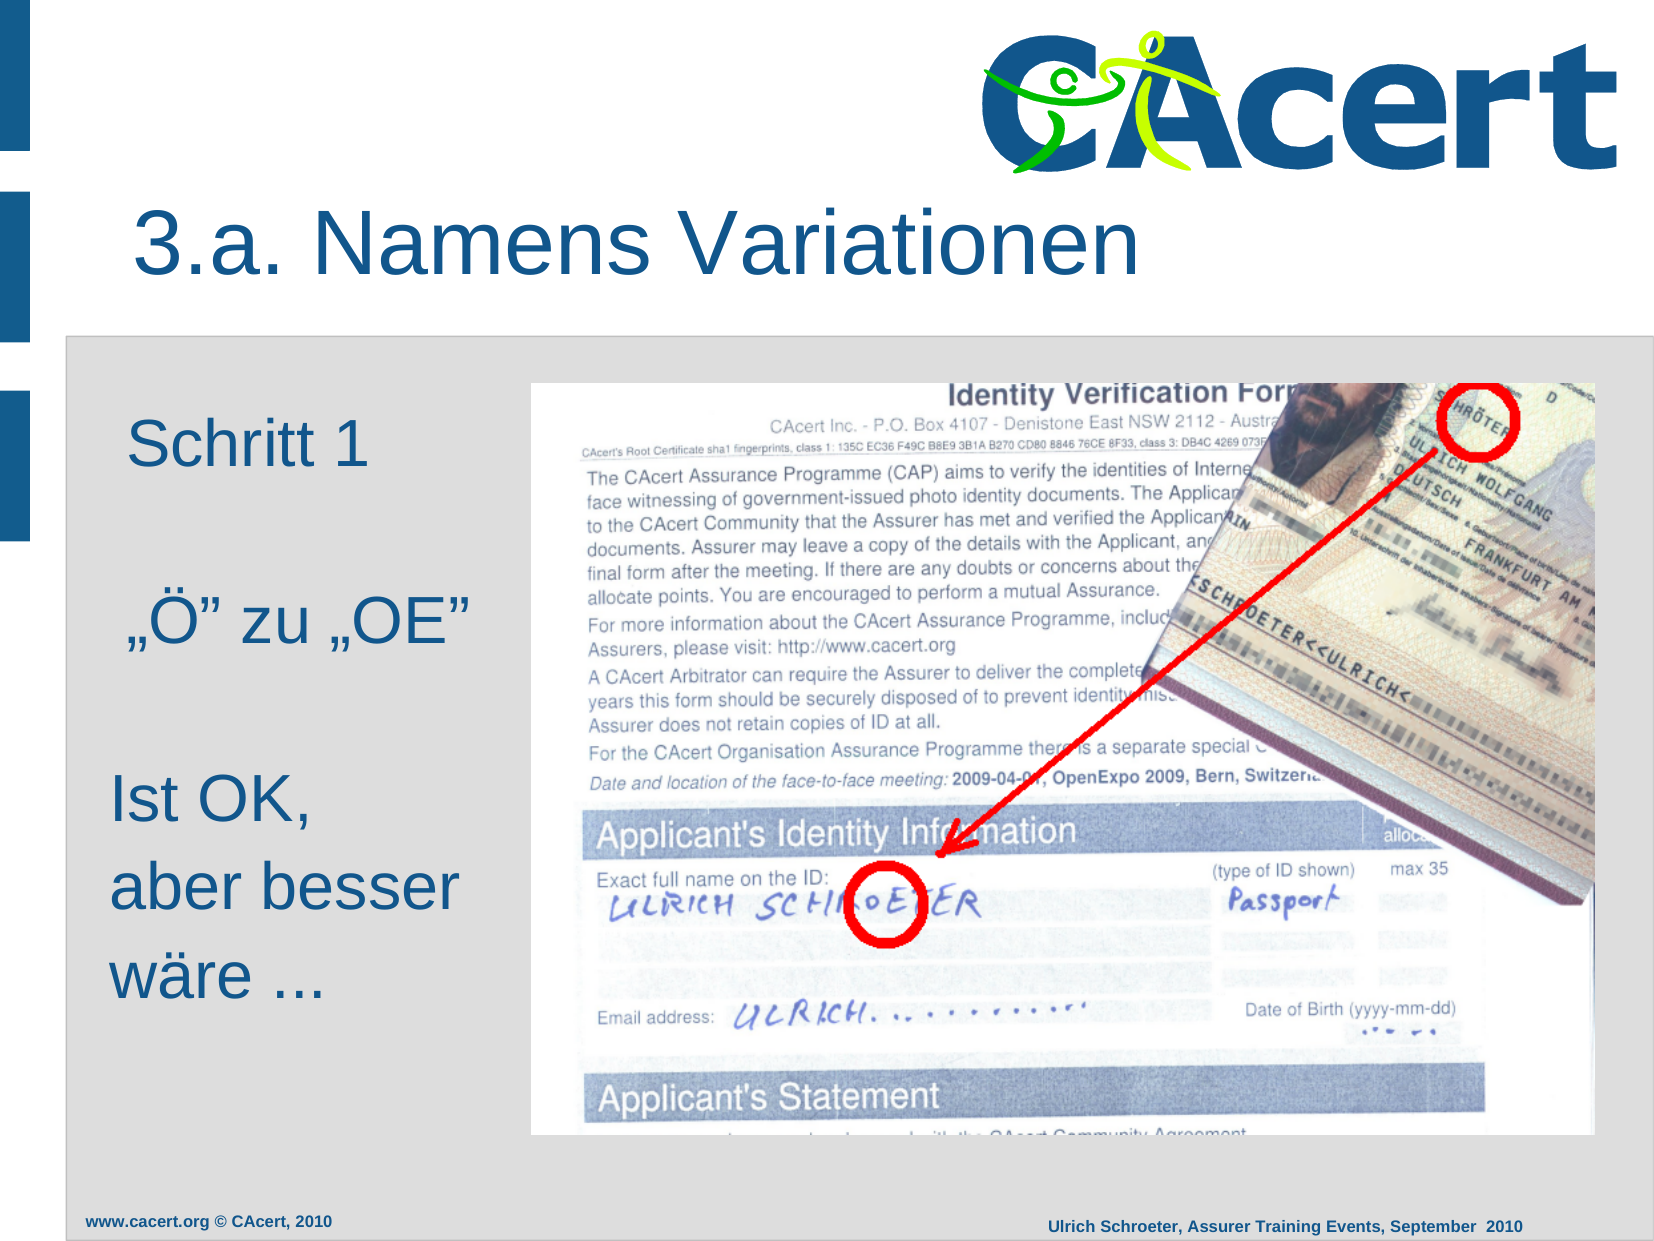

3.a. Namens Variationen
Schritt 1
„Ö” zu „OE”
Ist OK,
aber besser
wäre ...